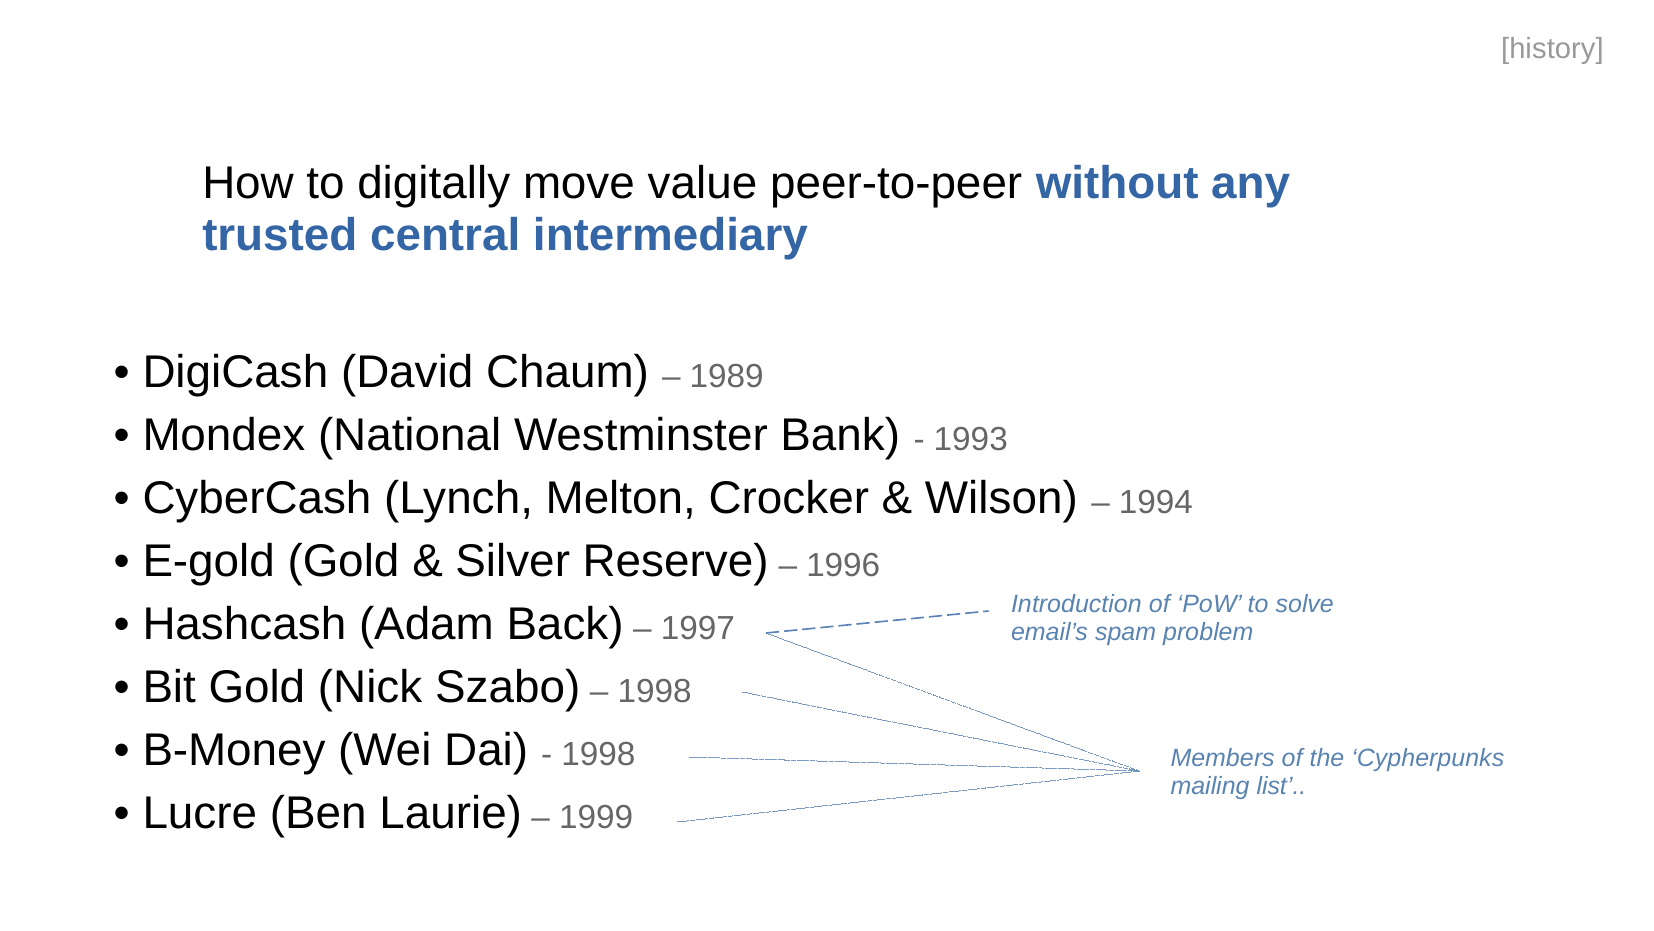

[history]
How to digitally move value peer-to-peer without any
trusted central intermediary
• DigiCash (David Chaum) – 1989
• Mondex (National Westminster Bank) - 1993
• CyberCash (Lynch, Melton, Crocker & Wilson) – 1994
• E-gold (Gold & Silver Reserve) – 1996
• Hashcash (Adam Back) – 1997
• Bit Gold (Nick Szabo) – 1998
• B-Money (Wei Dai) - 1998
• Lucre (Ben Laurie) – 1999
Introduction of ‘PoW’ to solve email’s spam problem
Members of the ‘Cypherpunks mailing list’..